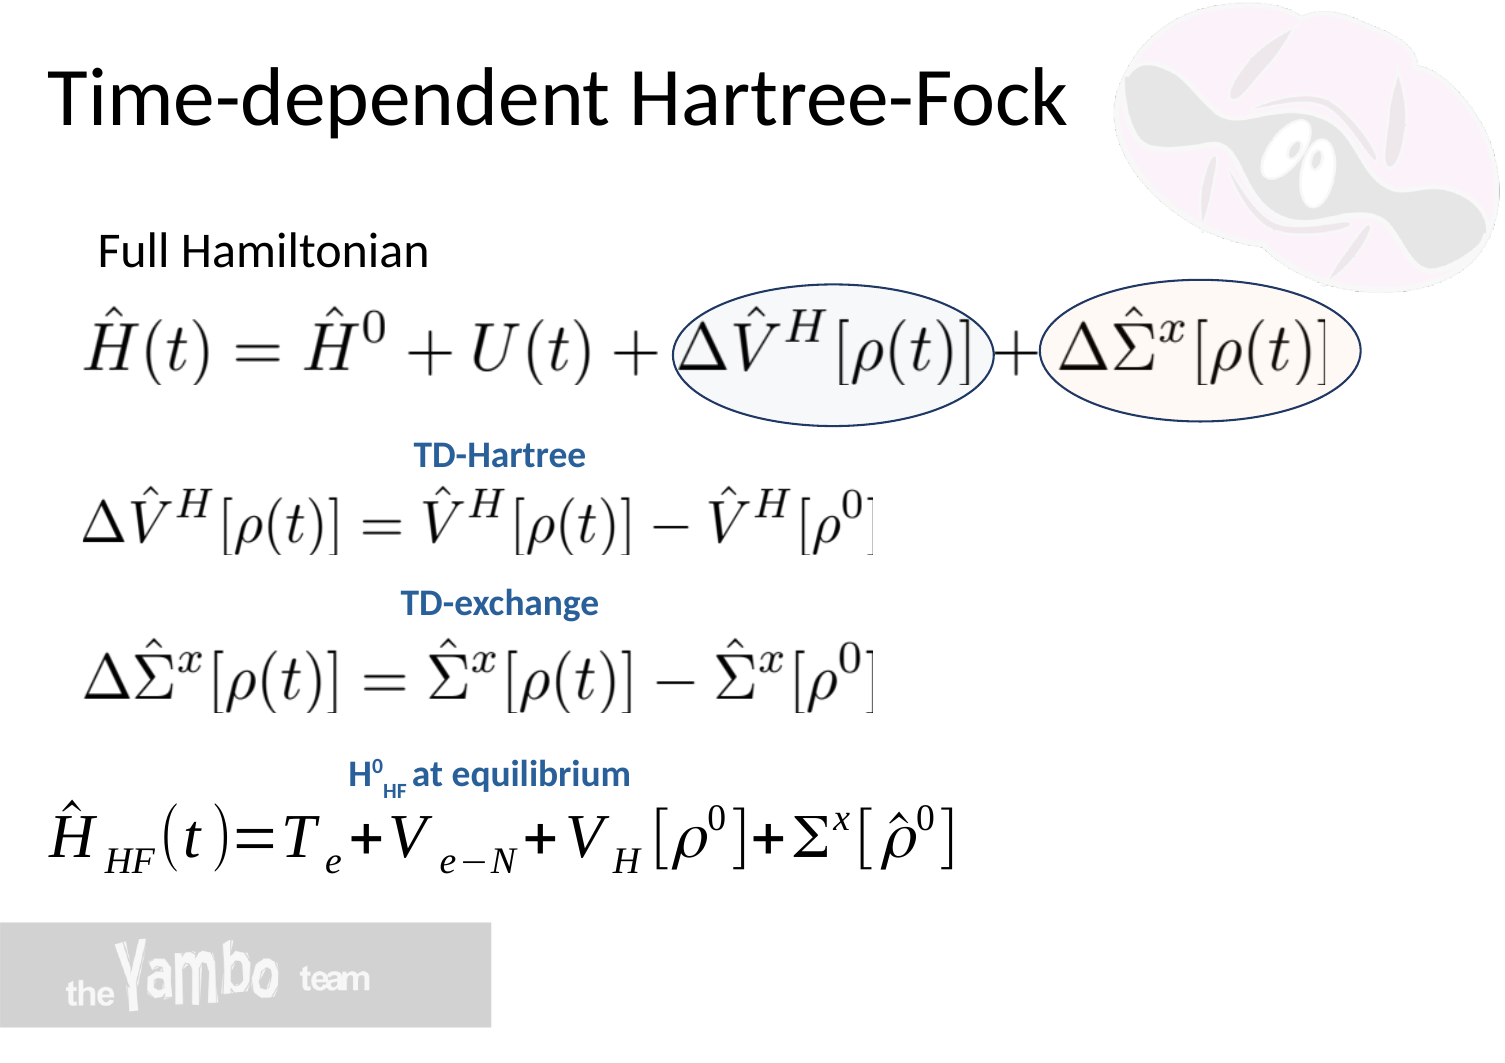

Time-dependent Hartree-Fock
Full Hamiltonian
TD-Hartree
TD-exchange
H0HF at equilibrium